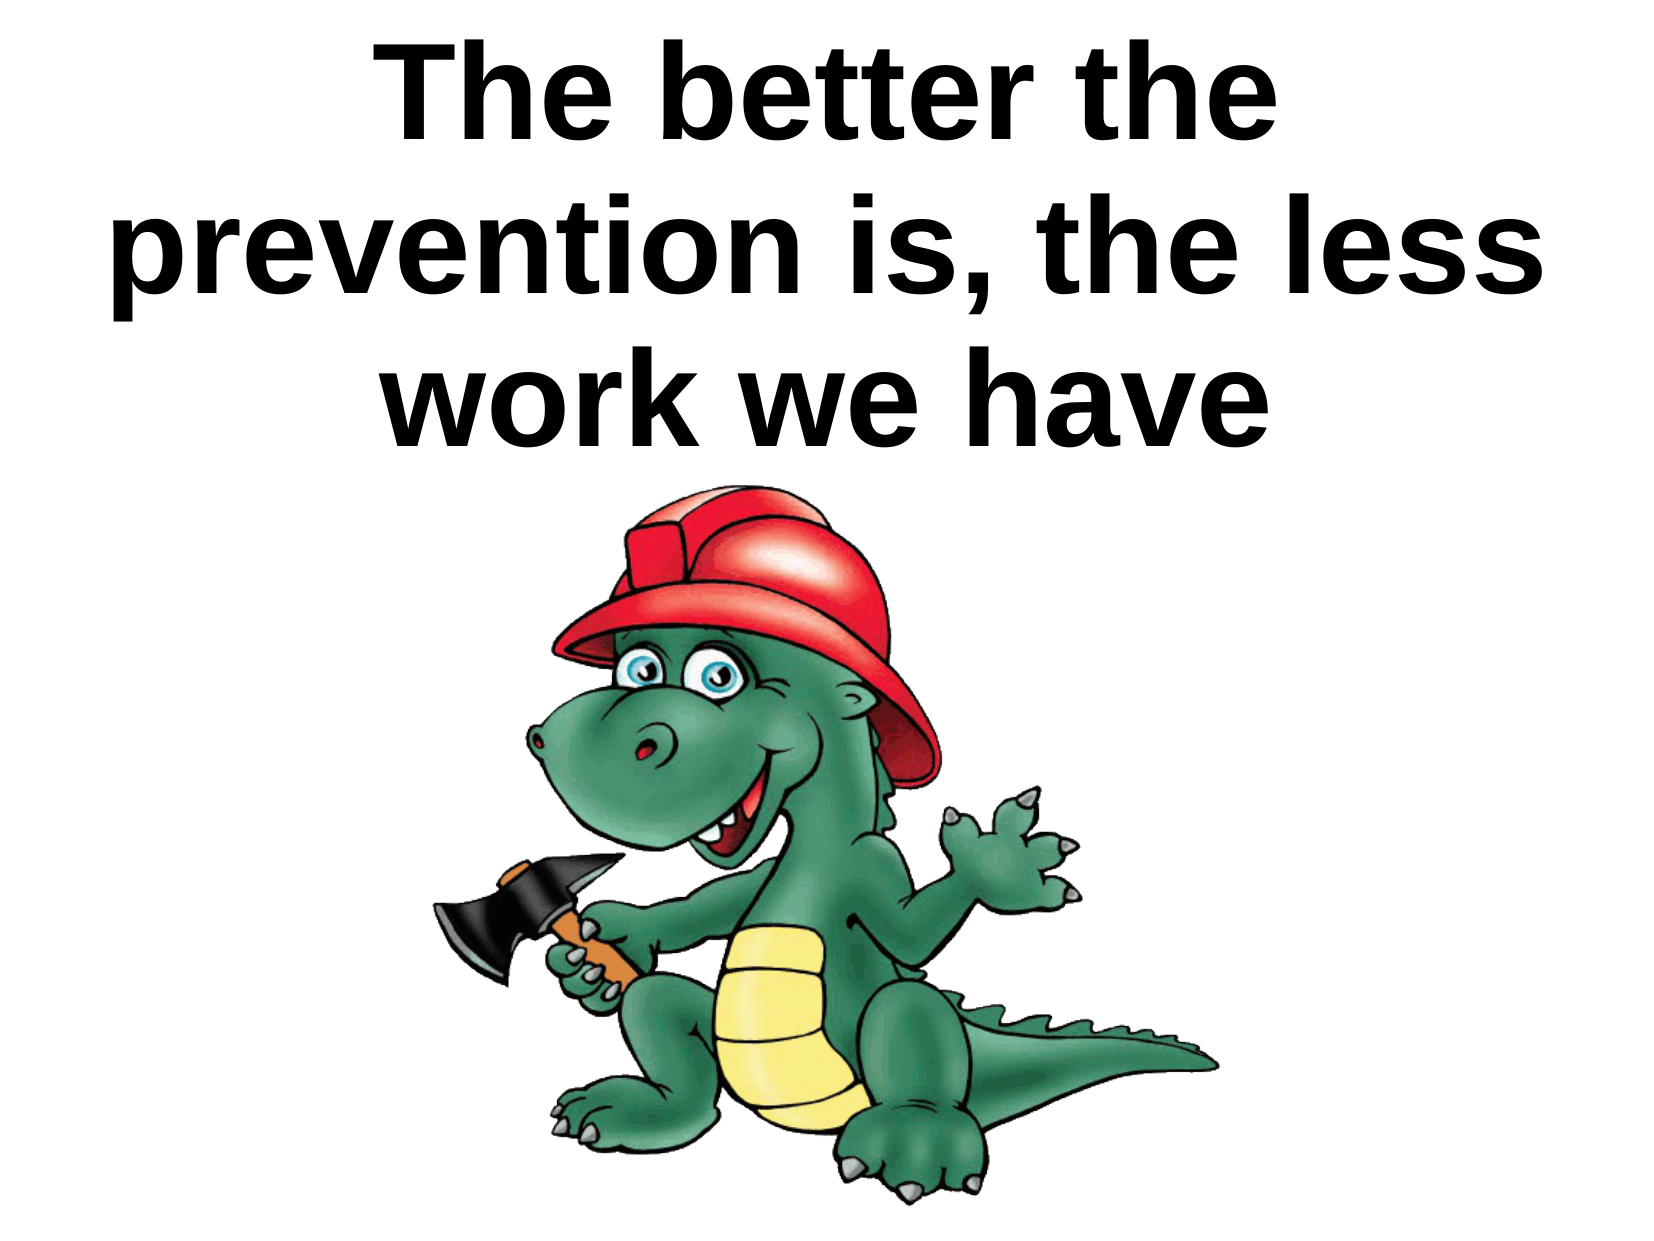

# The better the prevention is, the less work we have